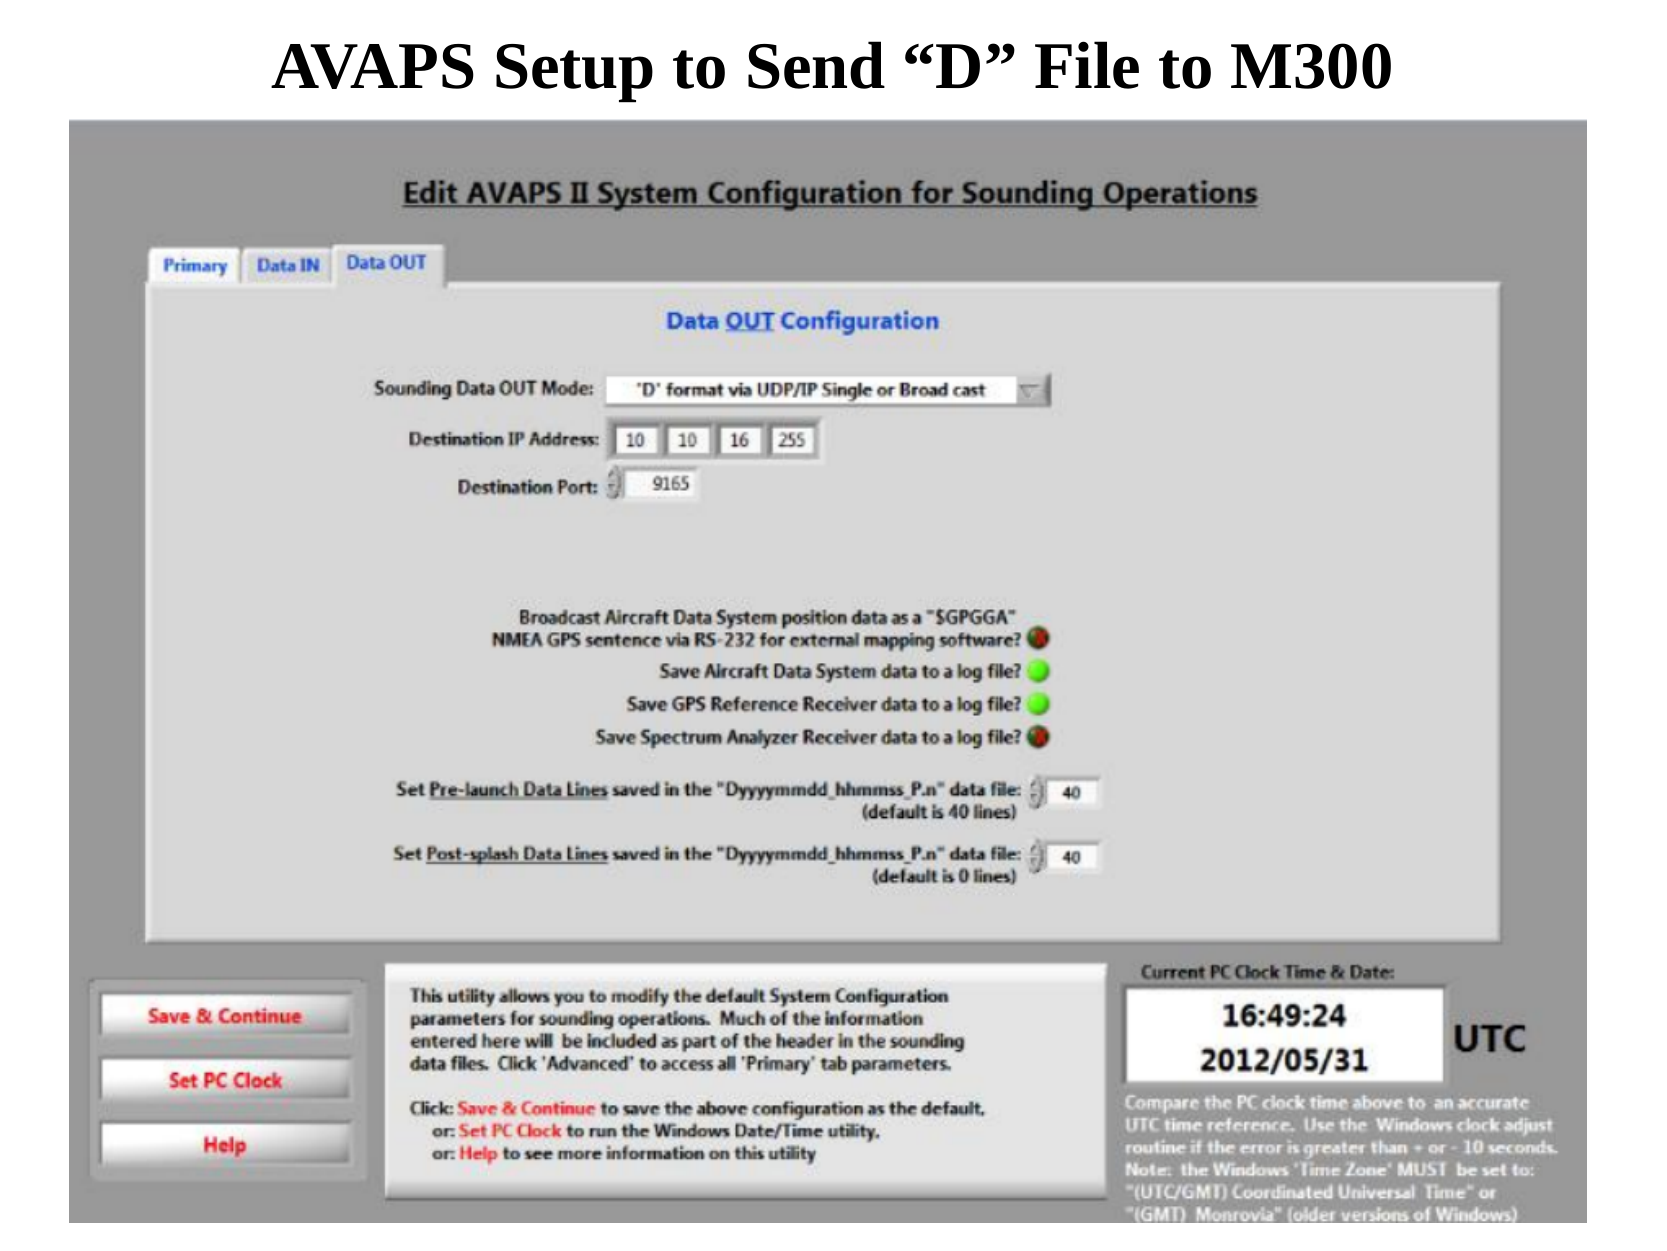

# AVAPS Setup to Send “D” File to M300